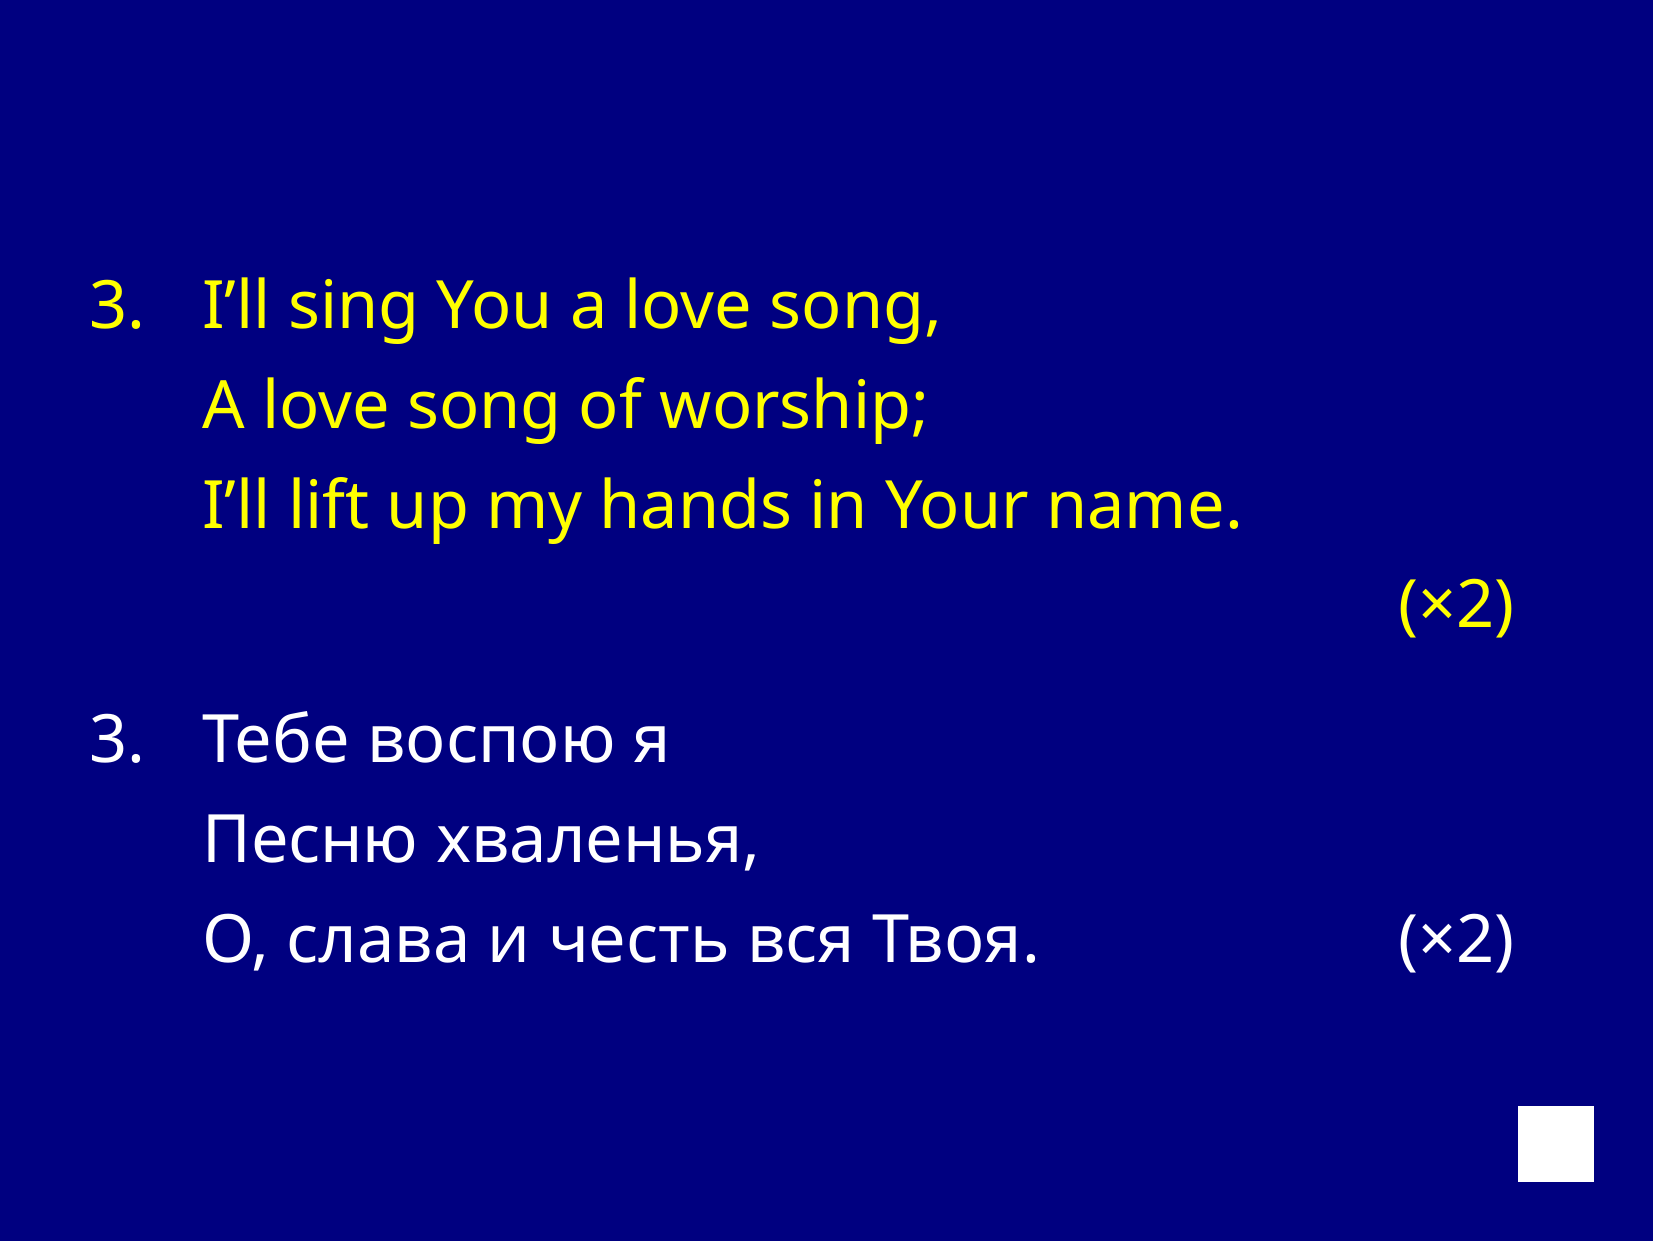

3.	I’ll sing You a love song,
	A love song of worship;
	I’ll lift up my hands in Your name.
			(×2)
3.	Тебе воспою я
	Песню хваленья,
	О, слава и честь вся Твоя.	(×2)